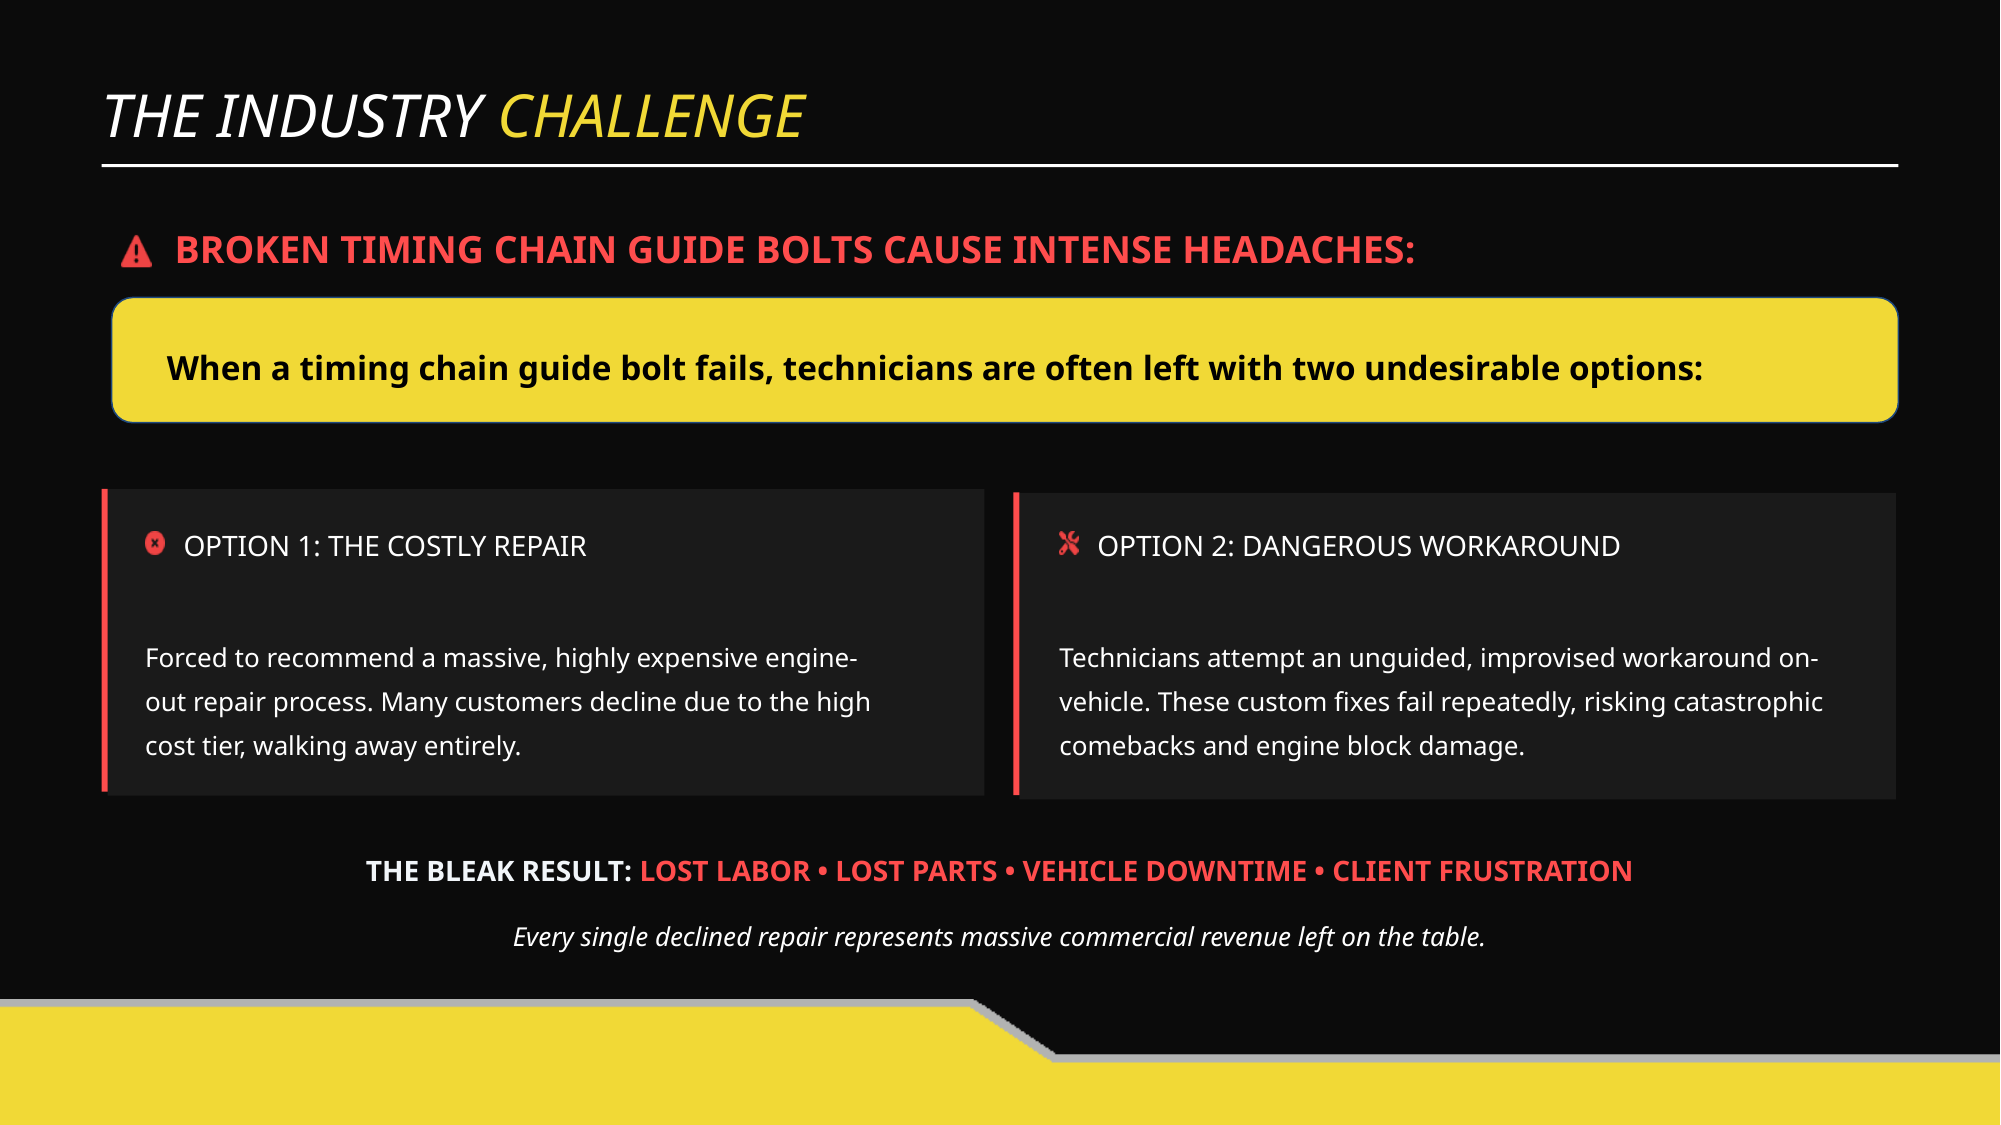

THE INDUSTRY CHALLENGE
BROKEN TIMING CHAIN GUIDE BOLTS CAUSE INTENSE HEADACHES:
When a timing chain guide bolt fails, technicians are often left with two undesirable options:
OPTION 1: THE COSTLY REPAIR
OPTION 2: DANGEROUS WORKAROUND
Forced to recommend a massive, highly expensive engine-out repair process. Many customers decline due to the high cost tier, walking away entirely.
Technicians attempt an unguided, improvised workaround on-vehicle. These custom fixes fail repeatedly, risking catastrophic comebacks and engine block damage.
THE BLEAK RESULT: LOST LABOR • LOST PARTS • VEHICLE DOWNTIME • CLIENT FRUSTRATION
Every single declined repair represents massive commercial revenue left on the table.